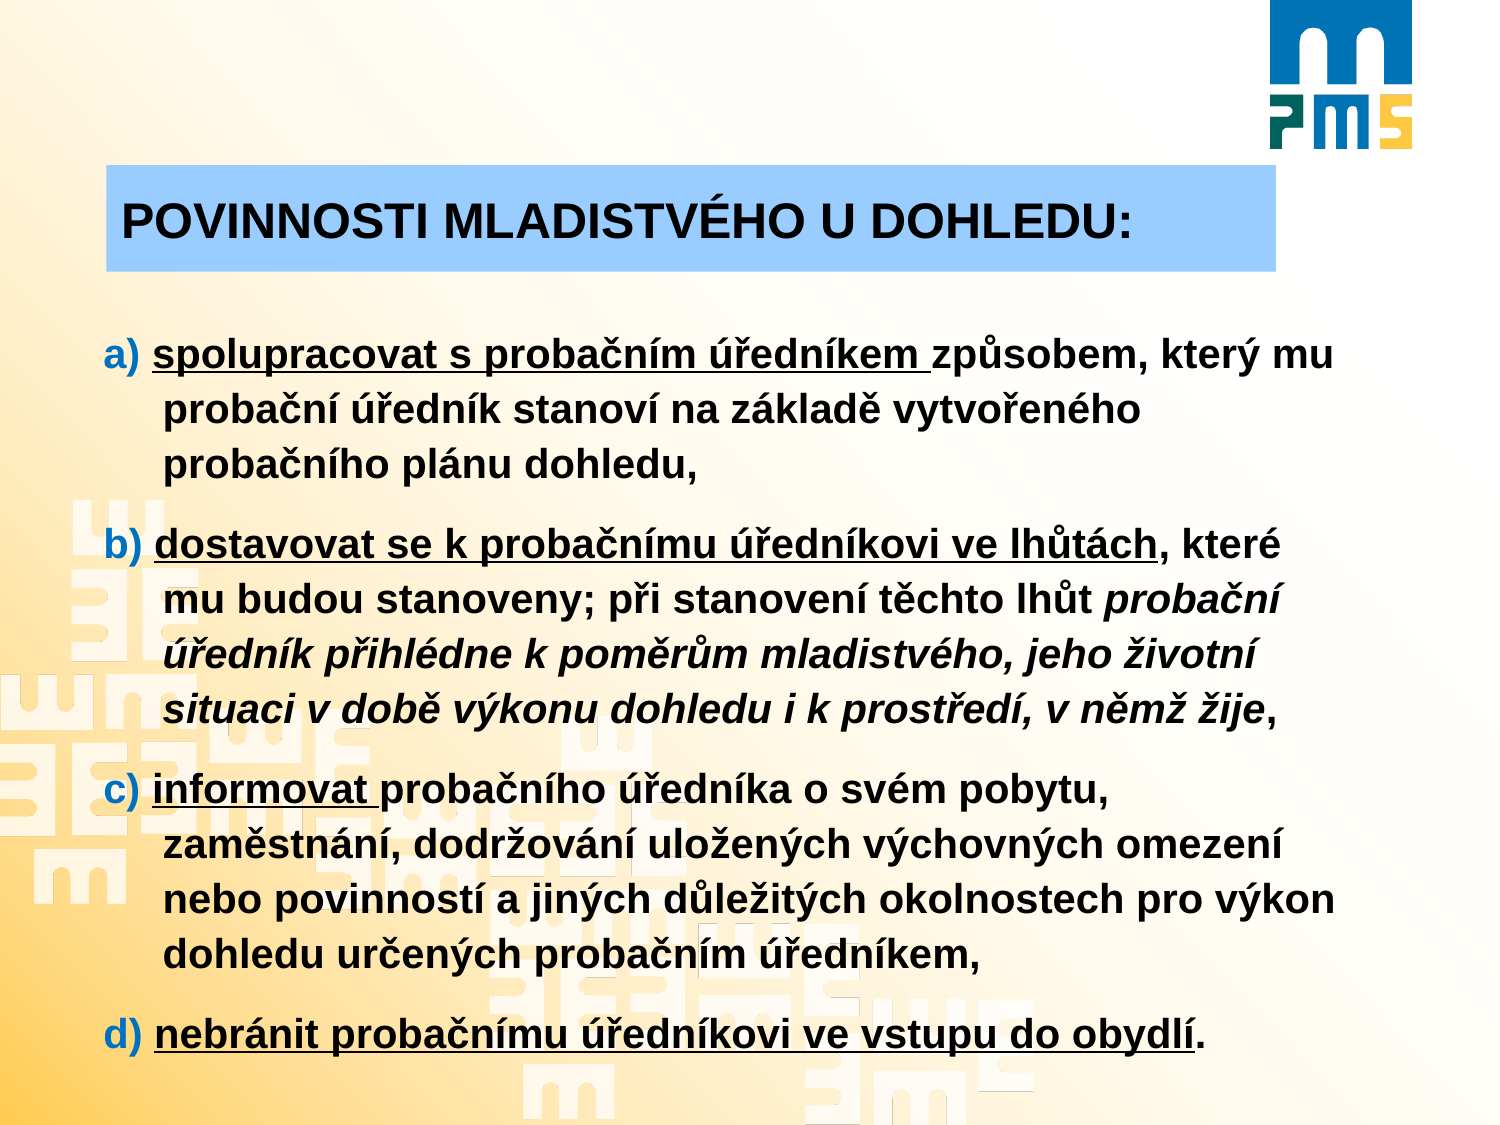

# POVINNOSTI MLADISTVÉHO U DOHLEDU:
 spolupracovat s probačním úředníkem způsobem, který mu probační úředník stanoví na základě vytvořeného probačního plánu dohledu,
 dostavovat se k probačnímu úředníkovi ve lhůtách, které mu budou stanoveny; při stanovení těchto lhůt probační úředník přihlédne k poměrům mladistvého, jeho životní situaci v době výkonu dohledu i k prostředí, v němž žije,
 informovat probačního úředníka o svém pobytu, zaměstnání, dodržování uložených výchovných omezení nebo povinností a jiných důležitých okolnostech pro výkon dohledu určených probačním úředníkem,
 nebránit probačnímu úředníkovi ve vstupu do obydlí.